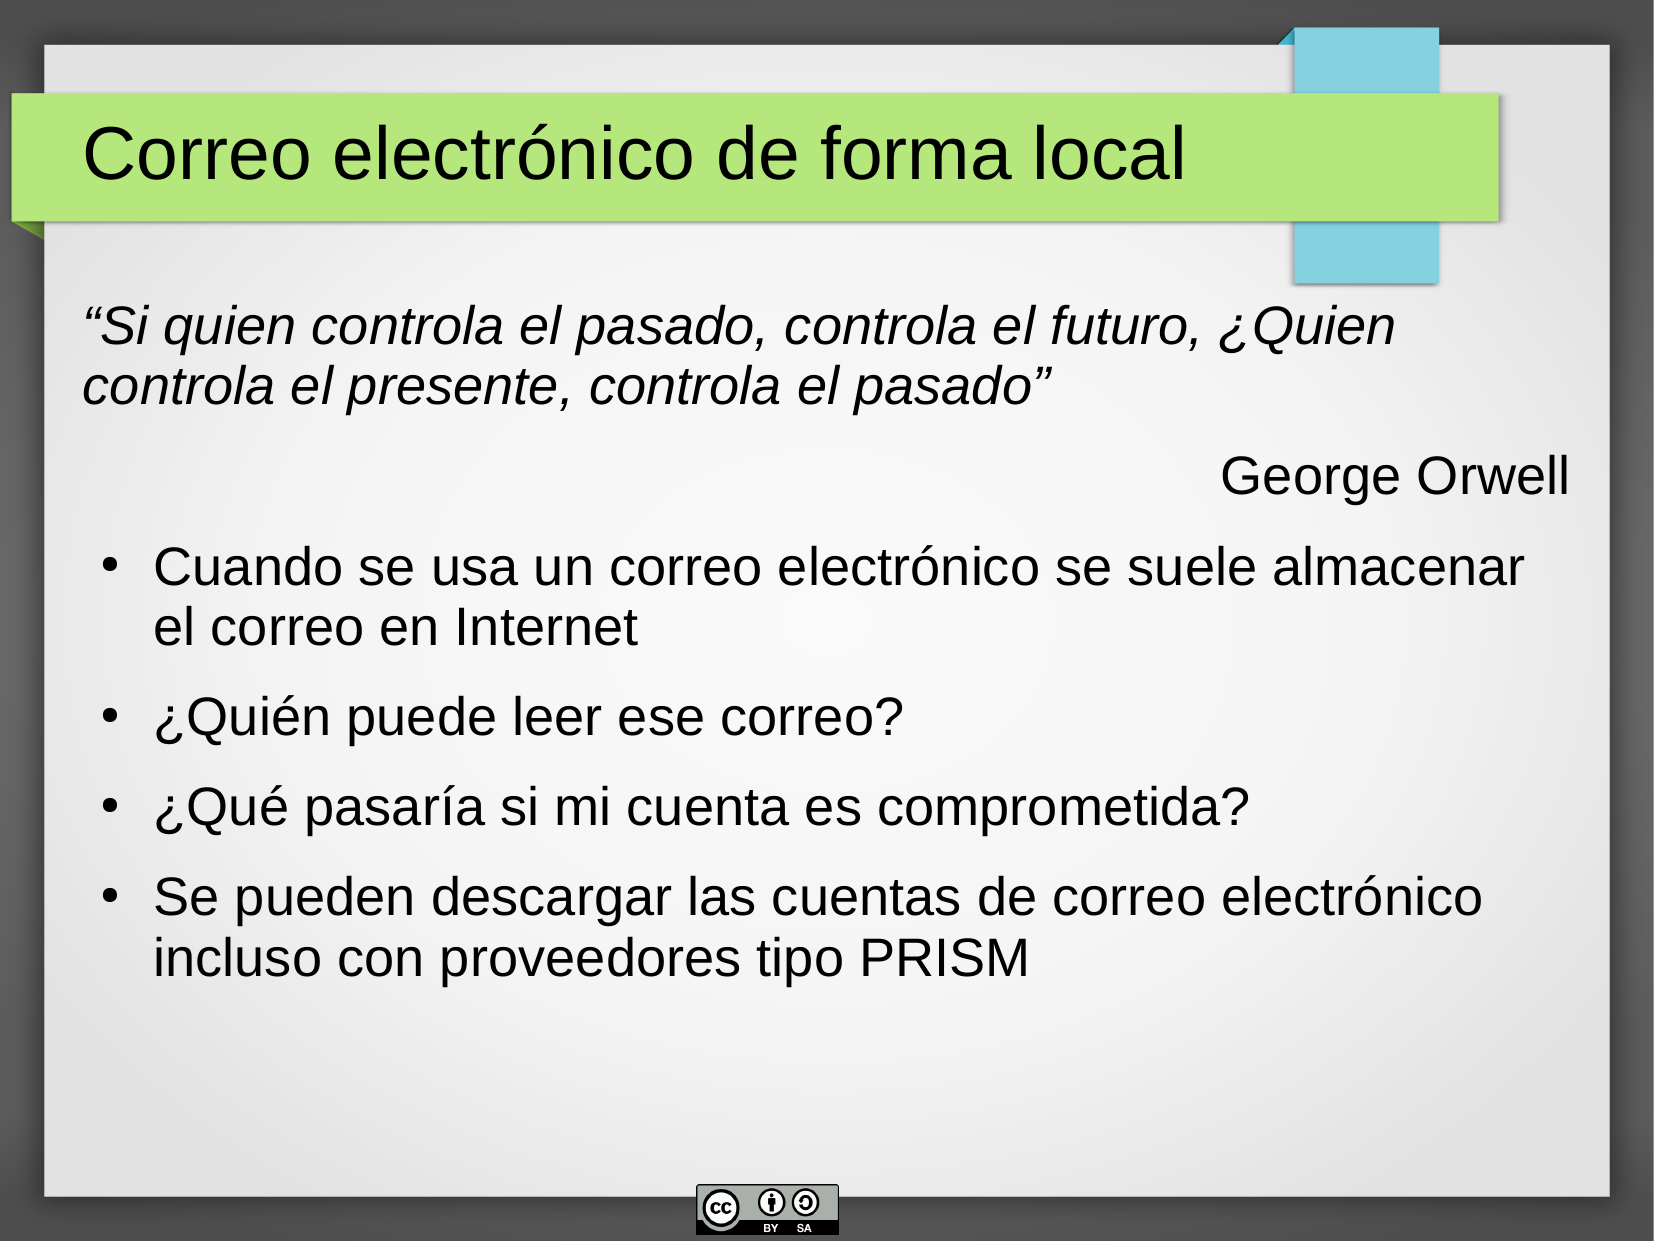

# Correo electrónico de forma local
“Si quien controla el pasado, controla el futuro, ¿Quien controla el presente, controla el pasado”
George Orwell
Cuando se usa un correo electrónico se suele almacenar el correo en Internet
¿Quién puede leer ese correo?
¿Qué pasaría si mi cuenta es comprometida?
Se pueden descargar las cuentas de correo electrónico incluso con proveedores tipo PRISM